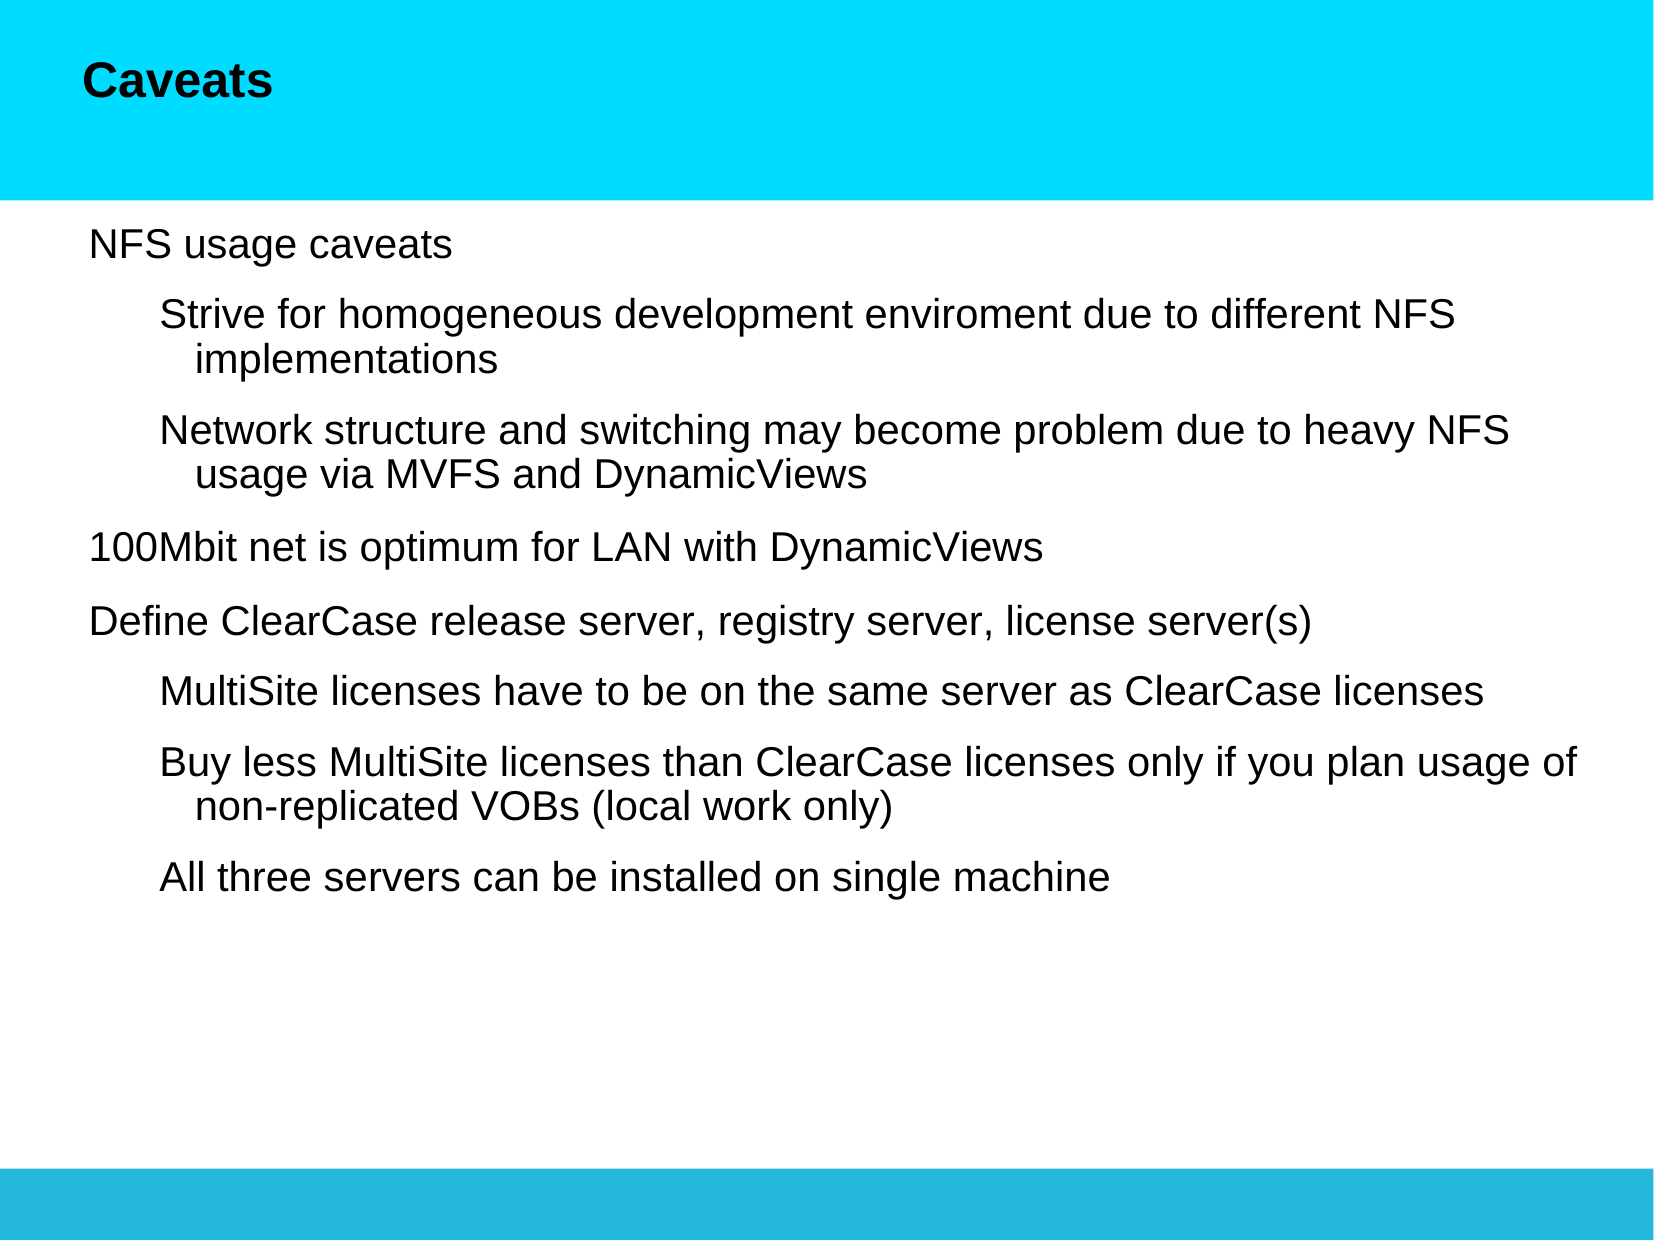

# Caveats
NFS usage caveats
Strive for homogeneous development enviroment due to different NFS implementations
Network structure and switching may become problem due to heavy NFS usage via MVFS and DynamicViews
100Mbit net is optimum for LAN with DynamicViews
Define ClearCase release server, registry server, license server(s)
MultiSite licenses have to be on the same server as ClearCase licenses
Buy less MultiSite licenses than ClearCase licenses only if you plan usage of non-replicated VOBs (local work only)
All three servers can be installed on single machine